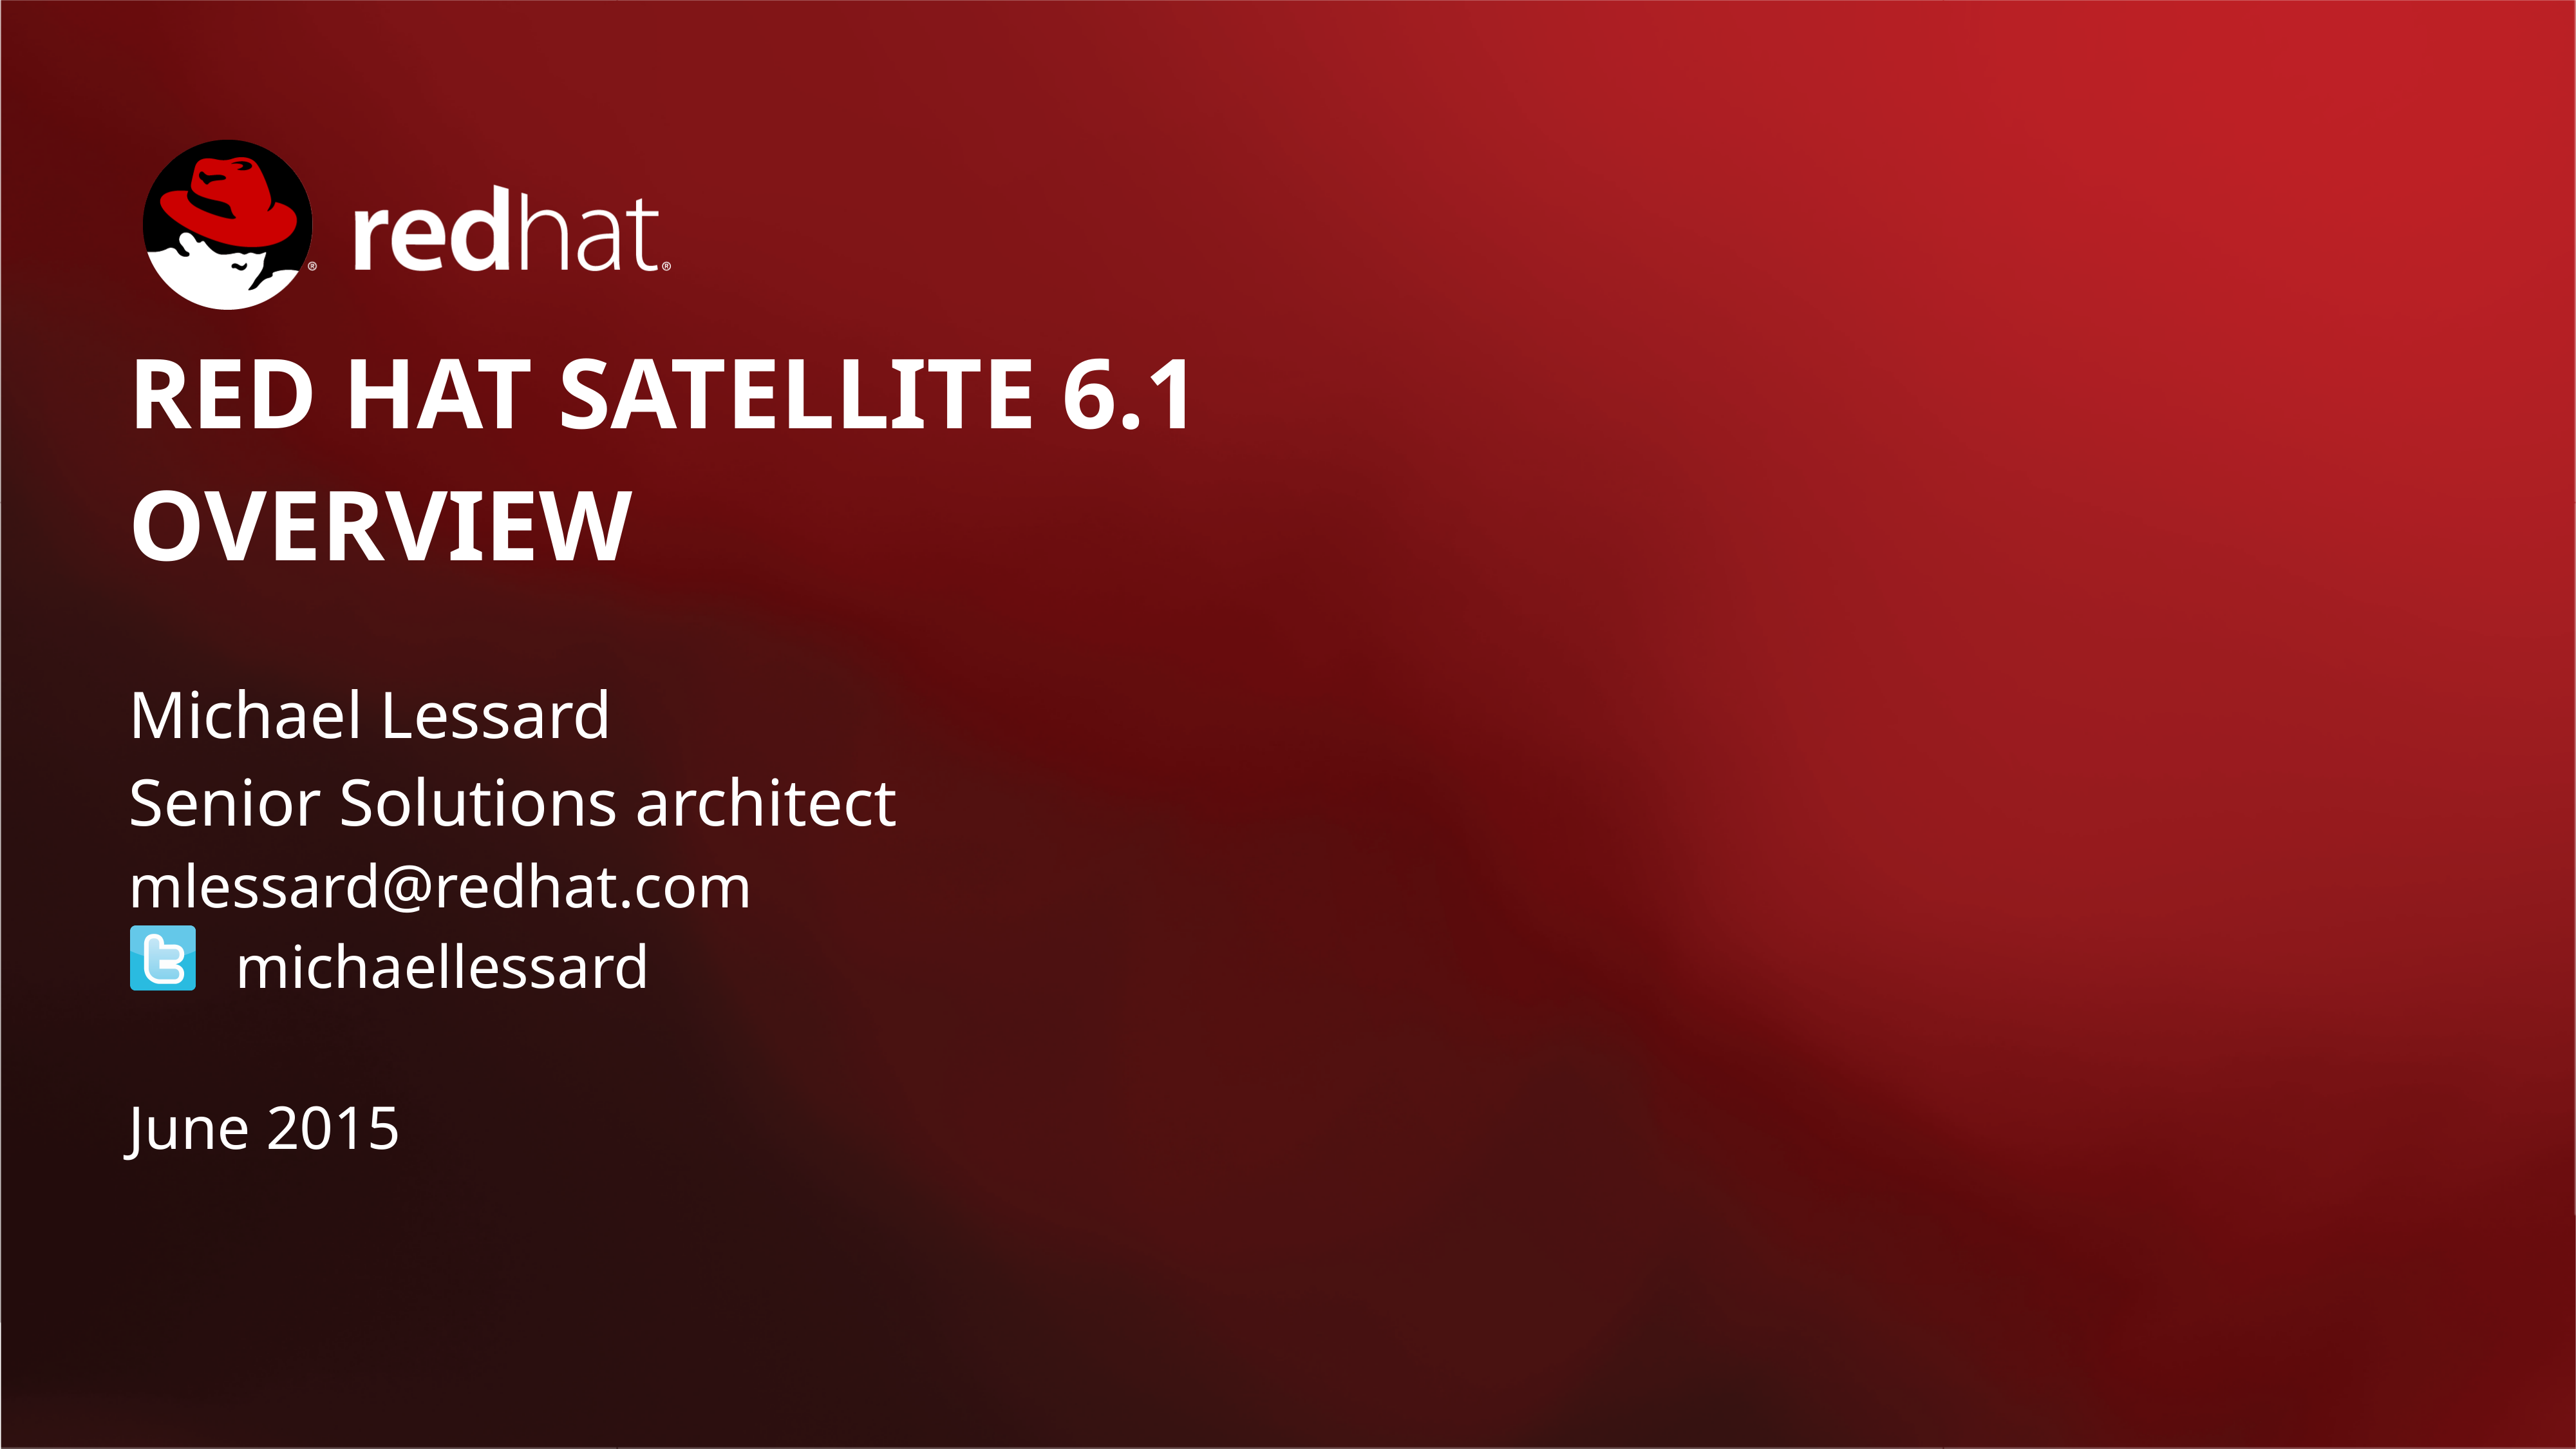

# RED HAT SATELLITE 6.1 OVERVIEW Michael Lessard Senior Solutions architect mlessard@redhat.com michaellessard June 2015